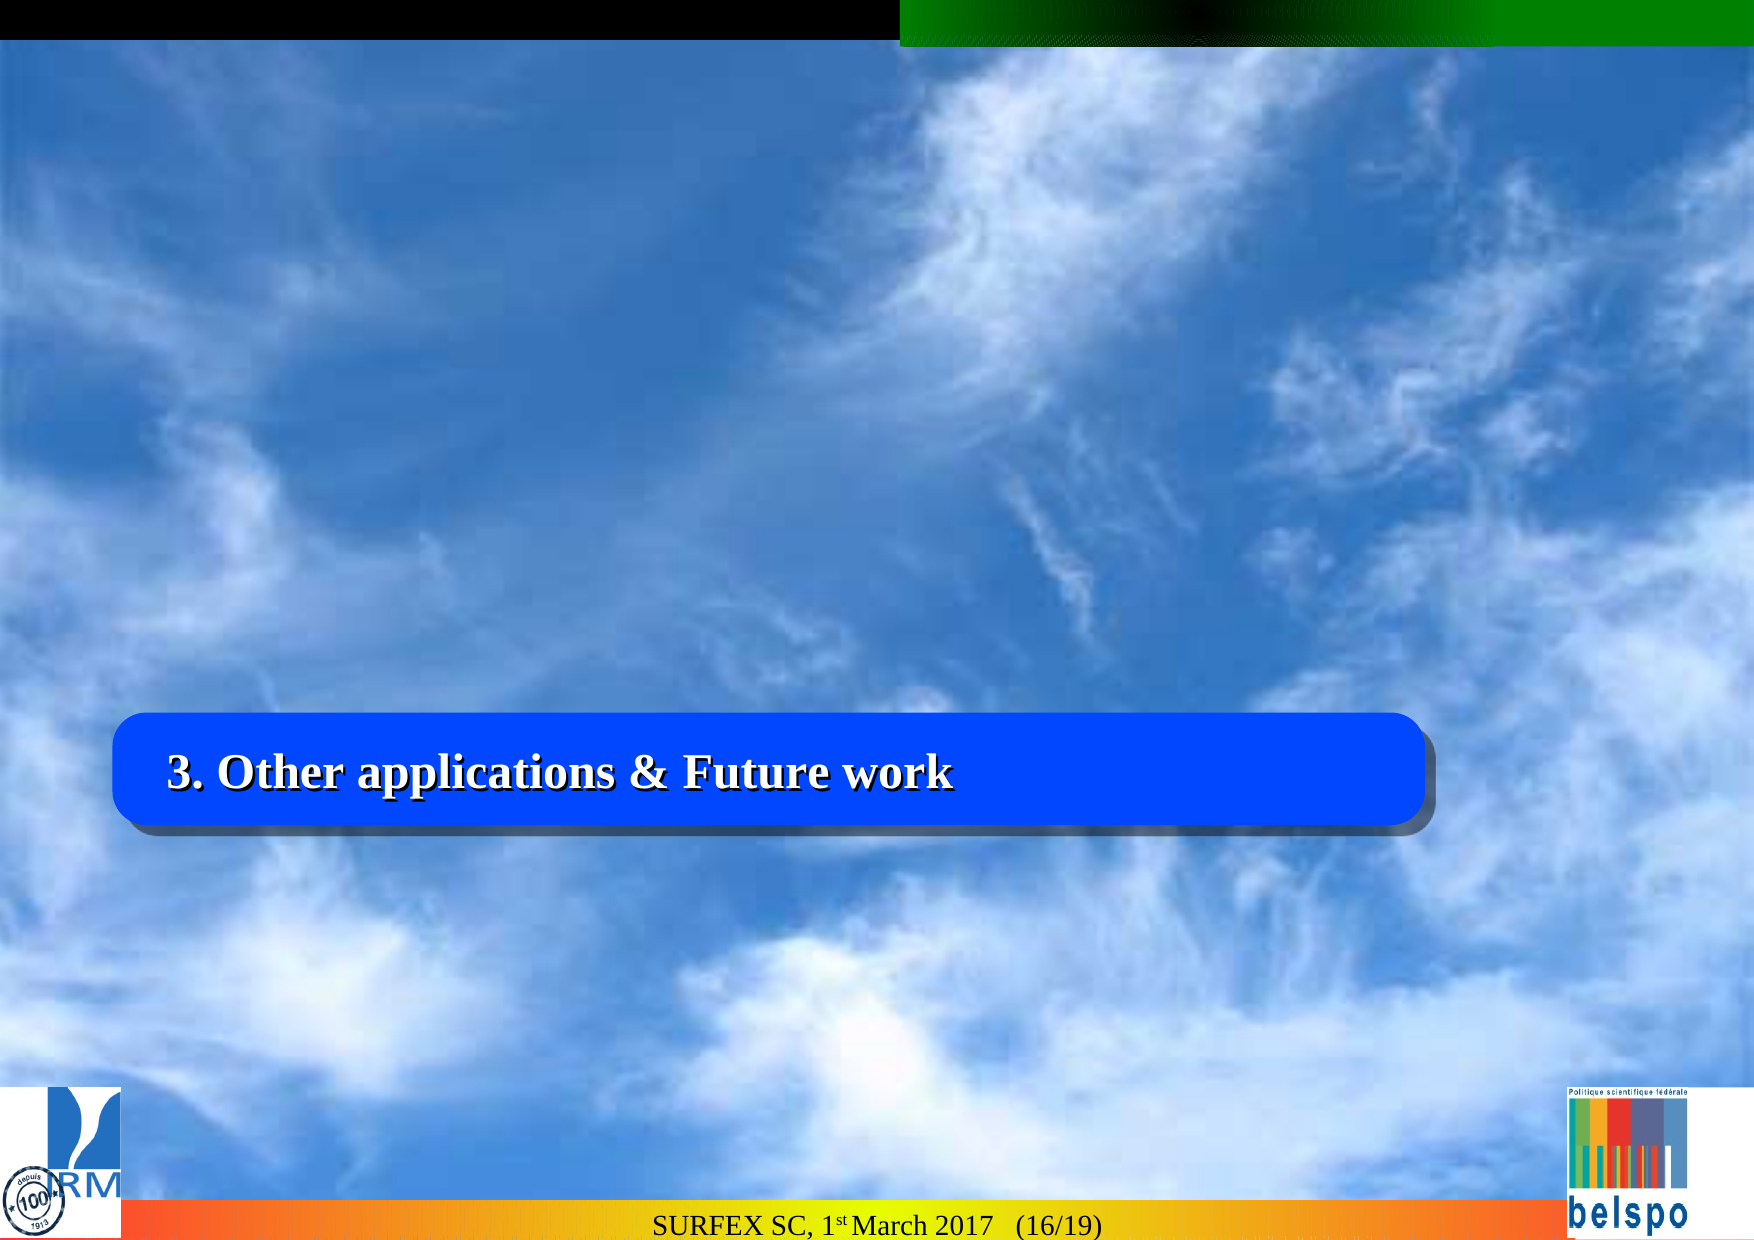

3. Other applications & Future work
SURFEX SC, 1st March 2017 (16/19)